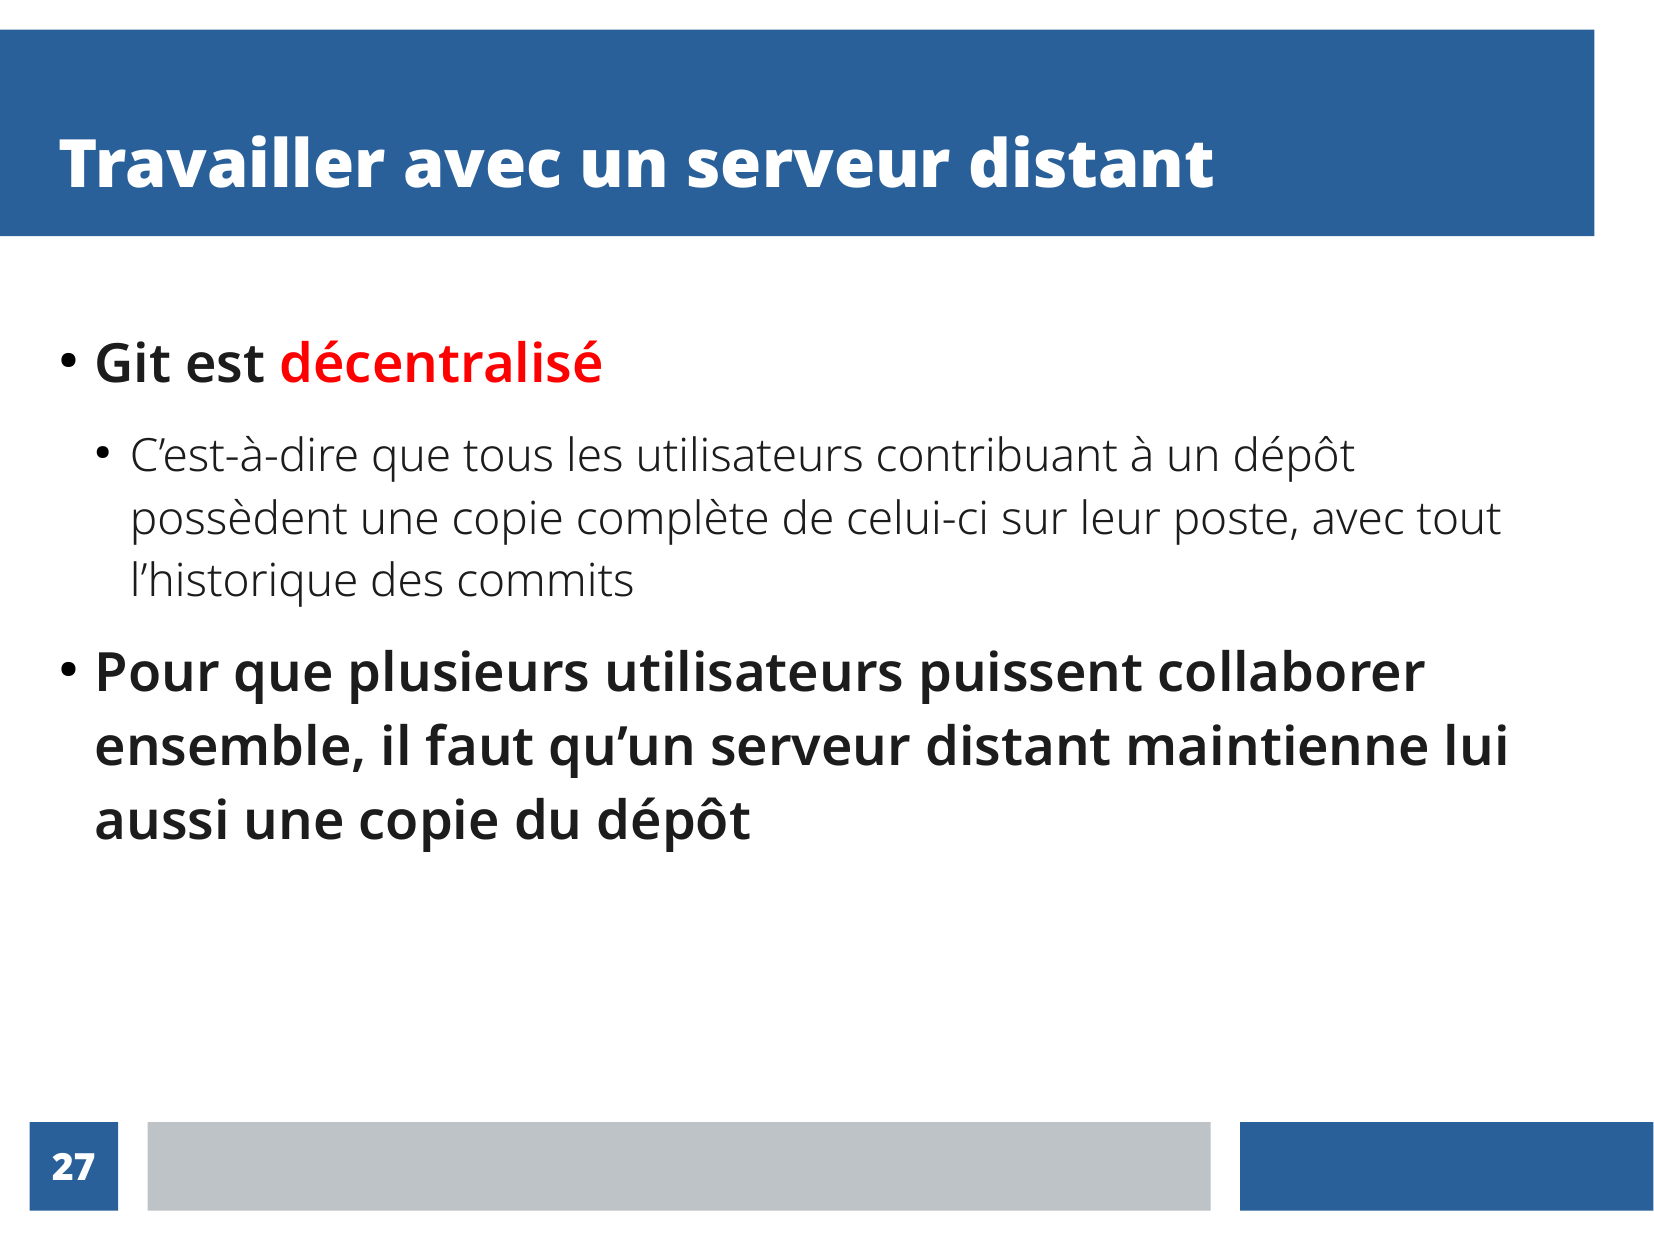

# Travailler avec un serveur distant
Git est décentralisé
C’est-à-dire que tous les utilisateurs contribuant à un dépôt possèdent une copie complète de celui-ci sur leur poste, avec tout l’historique des commits
Pour que plusieurs utilisateurs puissent collaborer ensemble, il faut qu’un serveur distant maintienne lui aussi une copie du dépôt
27